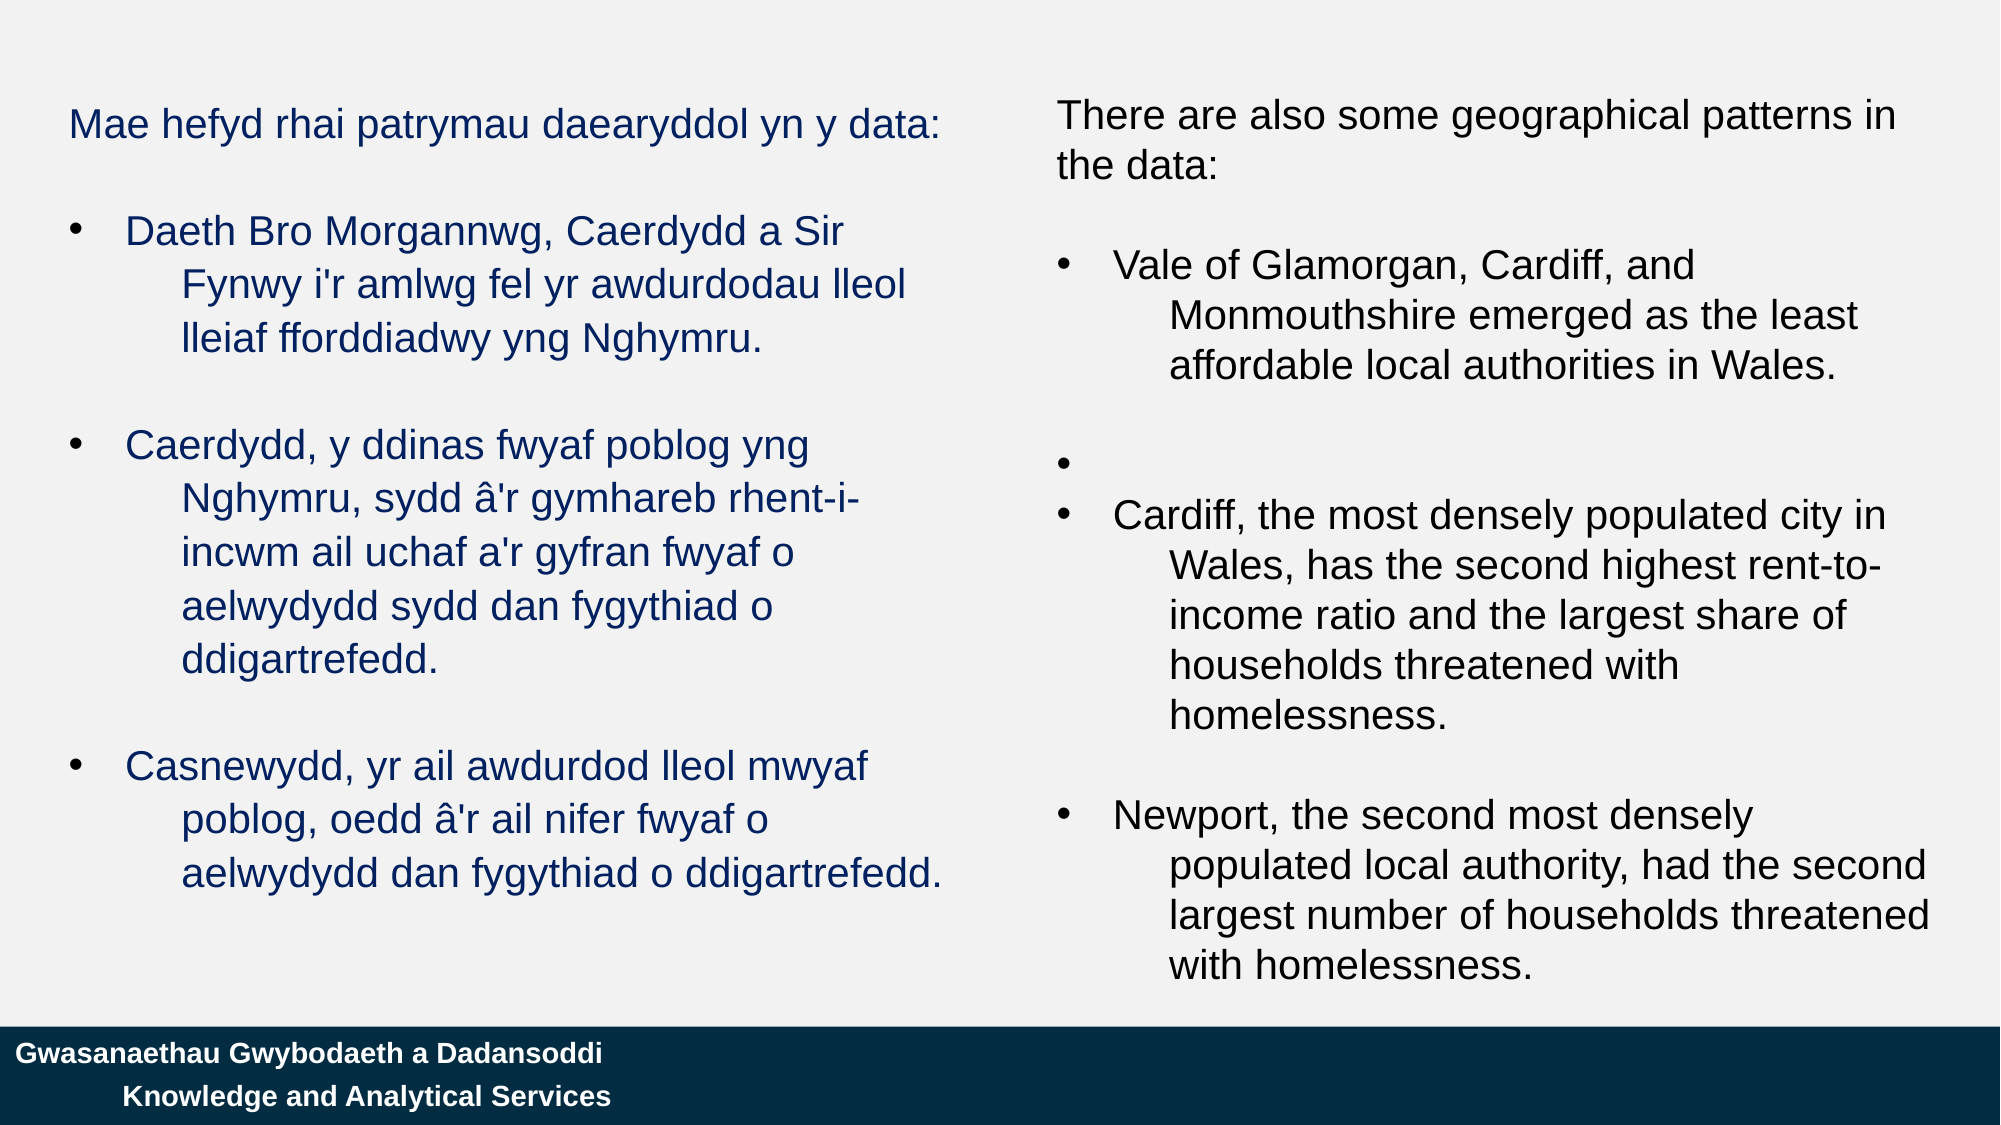

There are also some geographical patterns in the data:
Vale of Glamorgan, Cardiff, and Monmouthshire emerged as the least affordable local authorities in Wales.
Cardiff, the most densely populated city in Wales, has the second highest rent-to-income ratio and the largest share of households threatened with homelessness.
Newport, the second most densely populated local authority, had the second largest number of households threatened with homelessness.
Mae hefyd rhai patrymau daearyddol yn y data:
Daeth Bro Morgannwg, Caerdydd a Sir Fynwy i'r amlwg fel yr awdurdodau lleol lleiaf fforddiadwy yng Nghymru.
Caerdydd, y ddinas fwyaf poblog yng Nghymru, sydd â'r gymhareb rhent-i-incwm ail uchaf a'r gyfran fwyaf o aelwydydd sydd dan fygythiad o ddigartrefedd.
Casnewydd, yr ail awdurdod lleol mwyaf poblog, oedd â'r ail nifer fwyaf o aelwydydd dan fygythiad o ddigartrefedd.
Gwasanaethau Gwybodaeth a Dadansoddi
Knowledge and Analytical Services